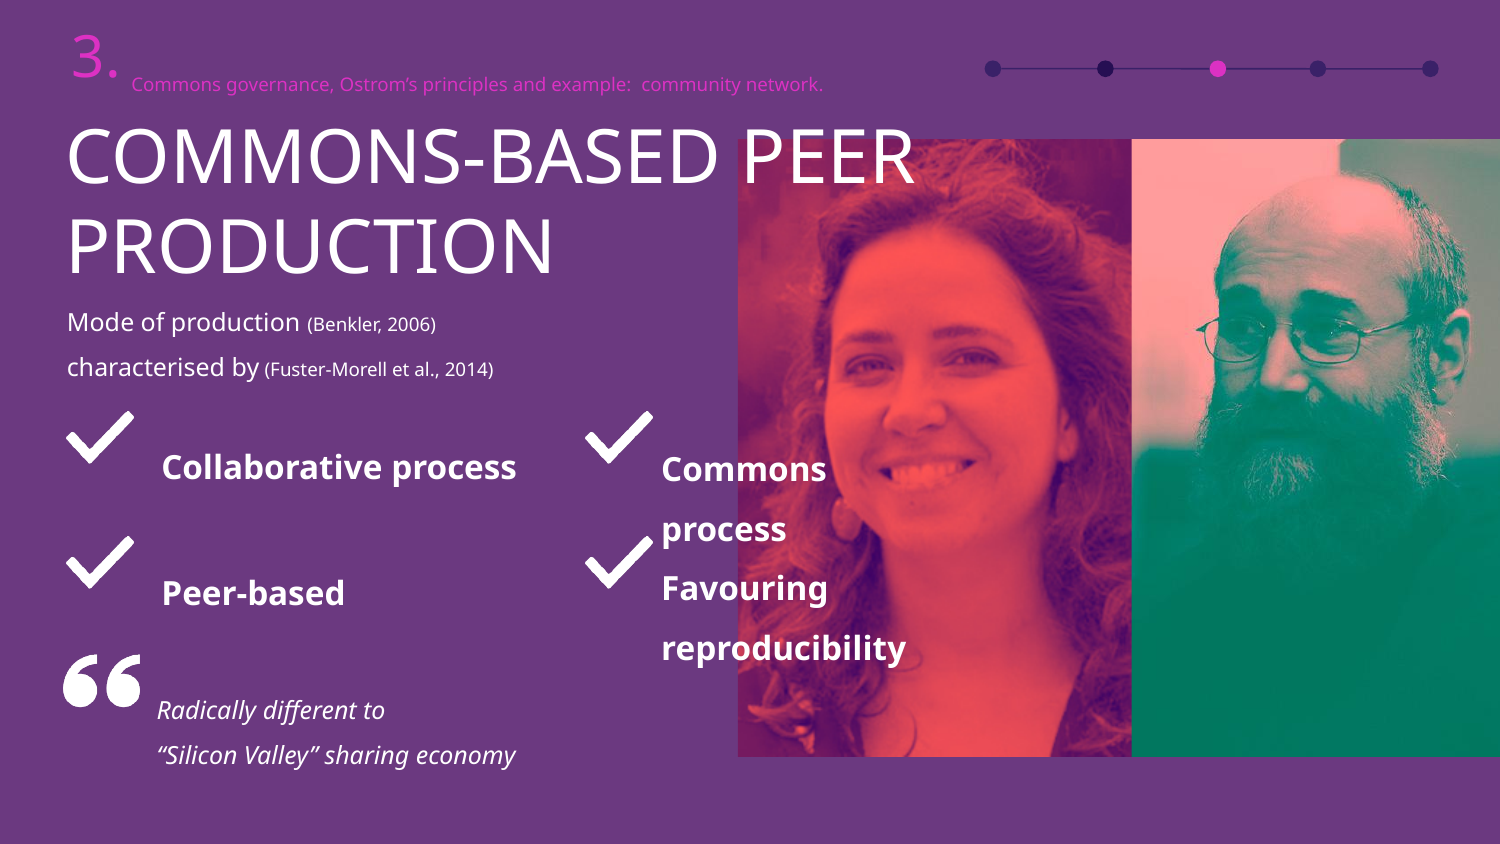

3.
Commons governance, Ostrom’s principles and example: community network.
COMMONS-BASED PEER PRODUCTION
Mode of production (Benkler, 2006)
characterised by (Fuster-Morell et al., 2014)
# Collaborative process
Commons
process
Peer-based
Favouring
reproducibility
Radically different to
“Silicon Valley” sharing economy